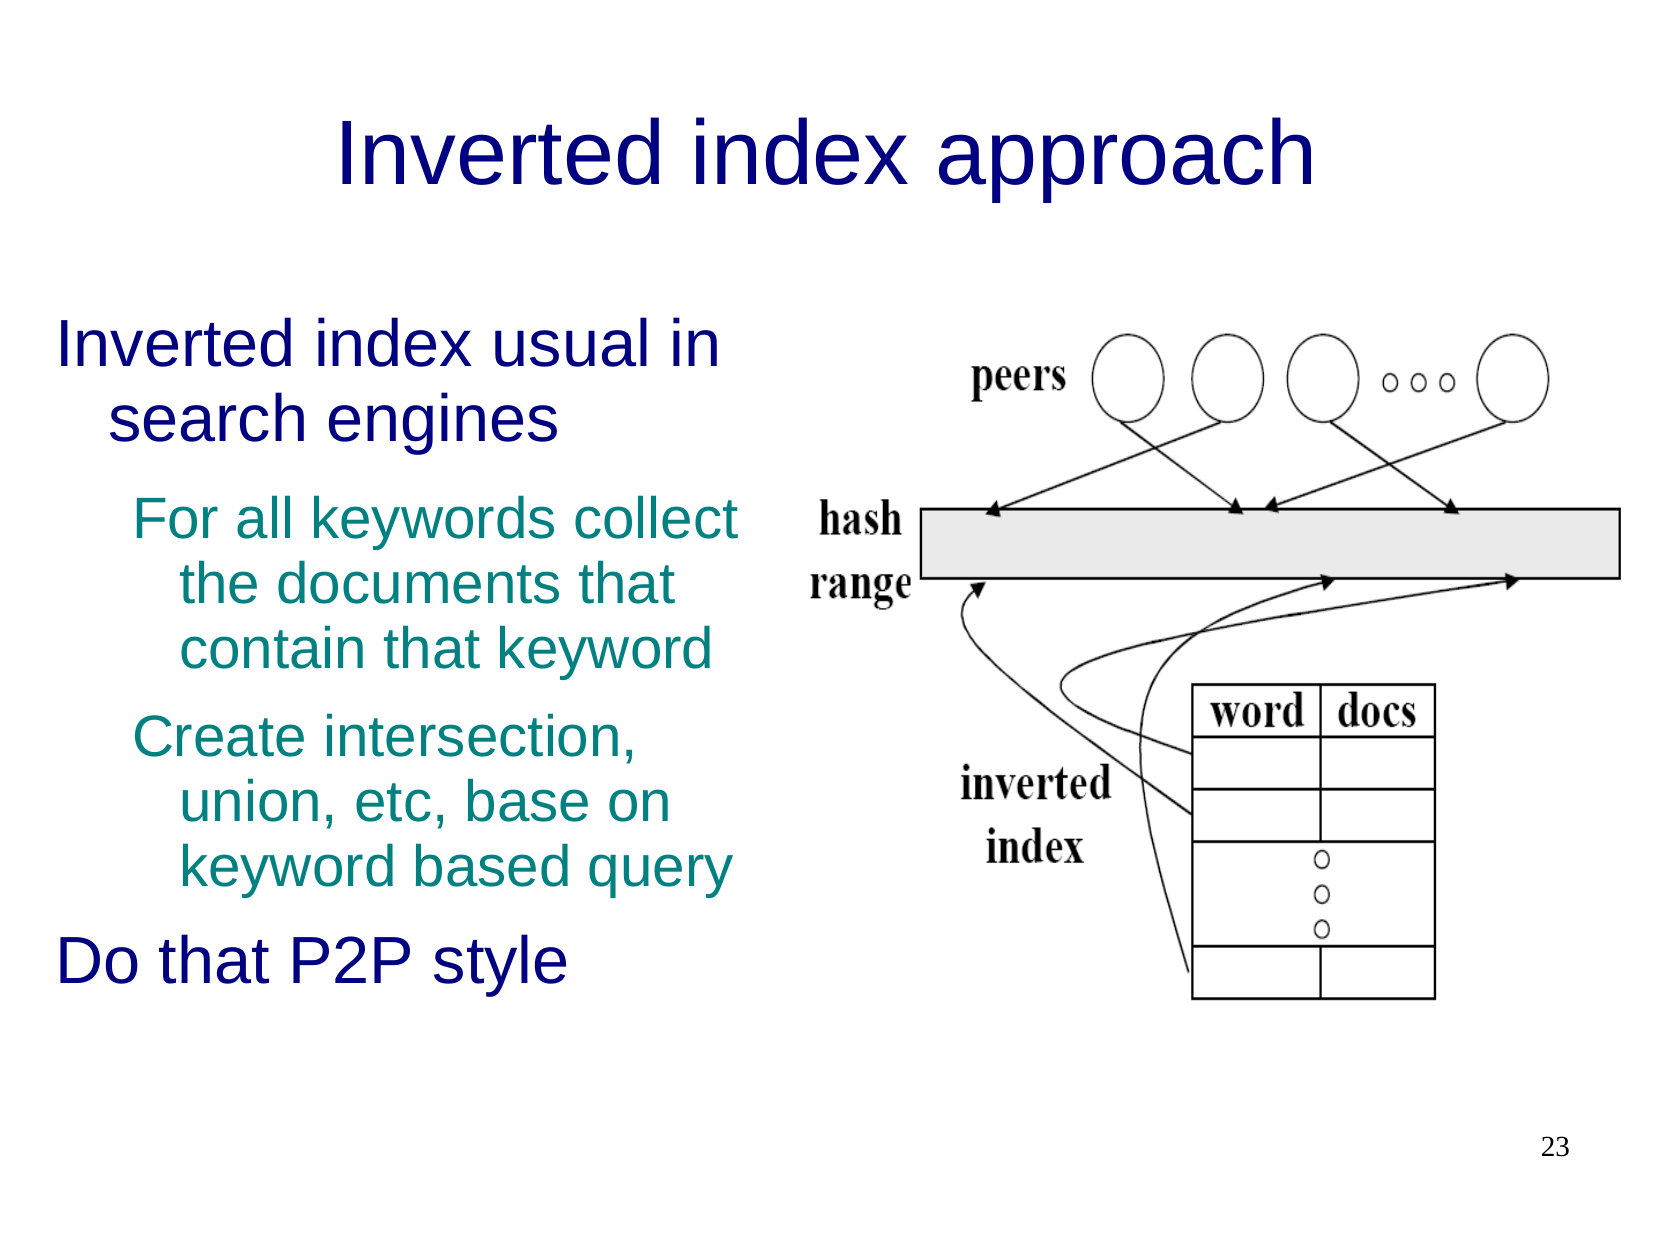

# Inverted index approach
Inverted index usual in search engines
For all keywords collect the documents that contain that keyword
Create intersection, union, etc, base on keyword based query
Do that P2P style
23